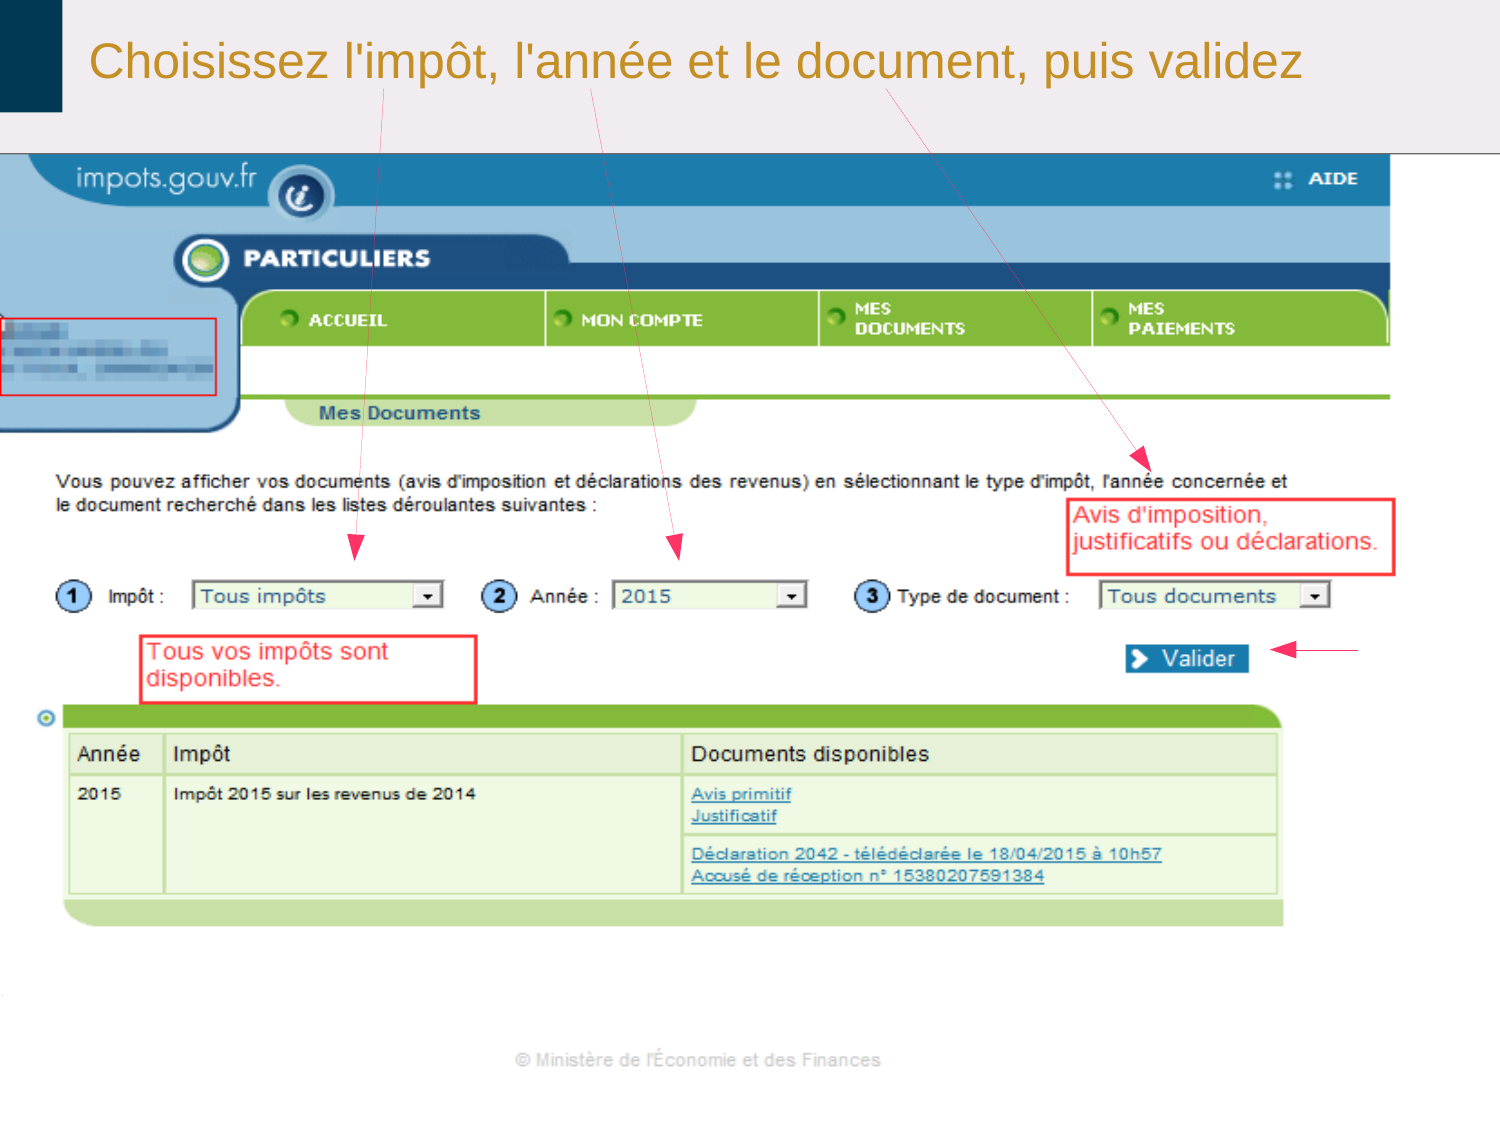

# Choisissez l'impôt, l'année et le document, puis validez